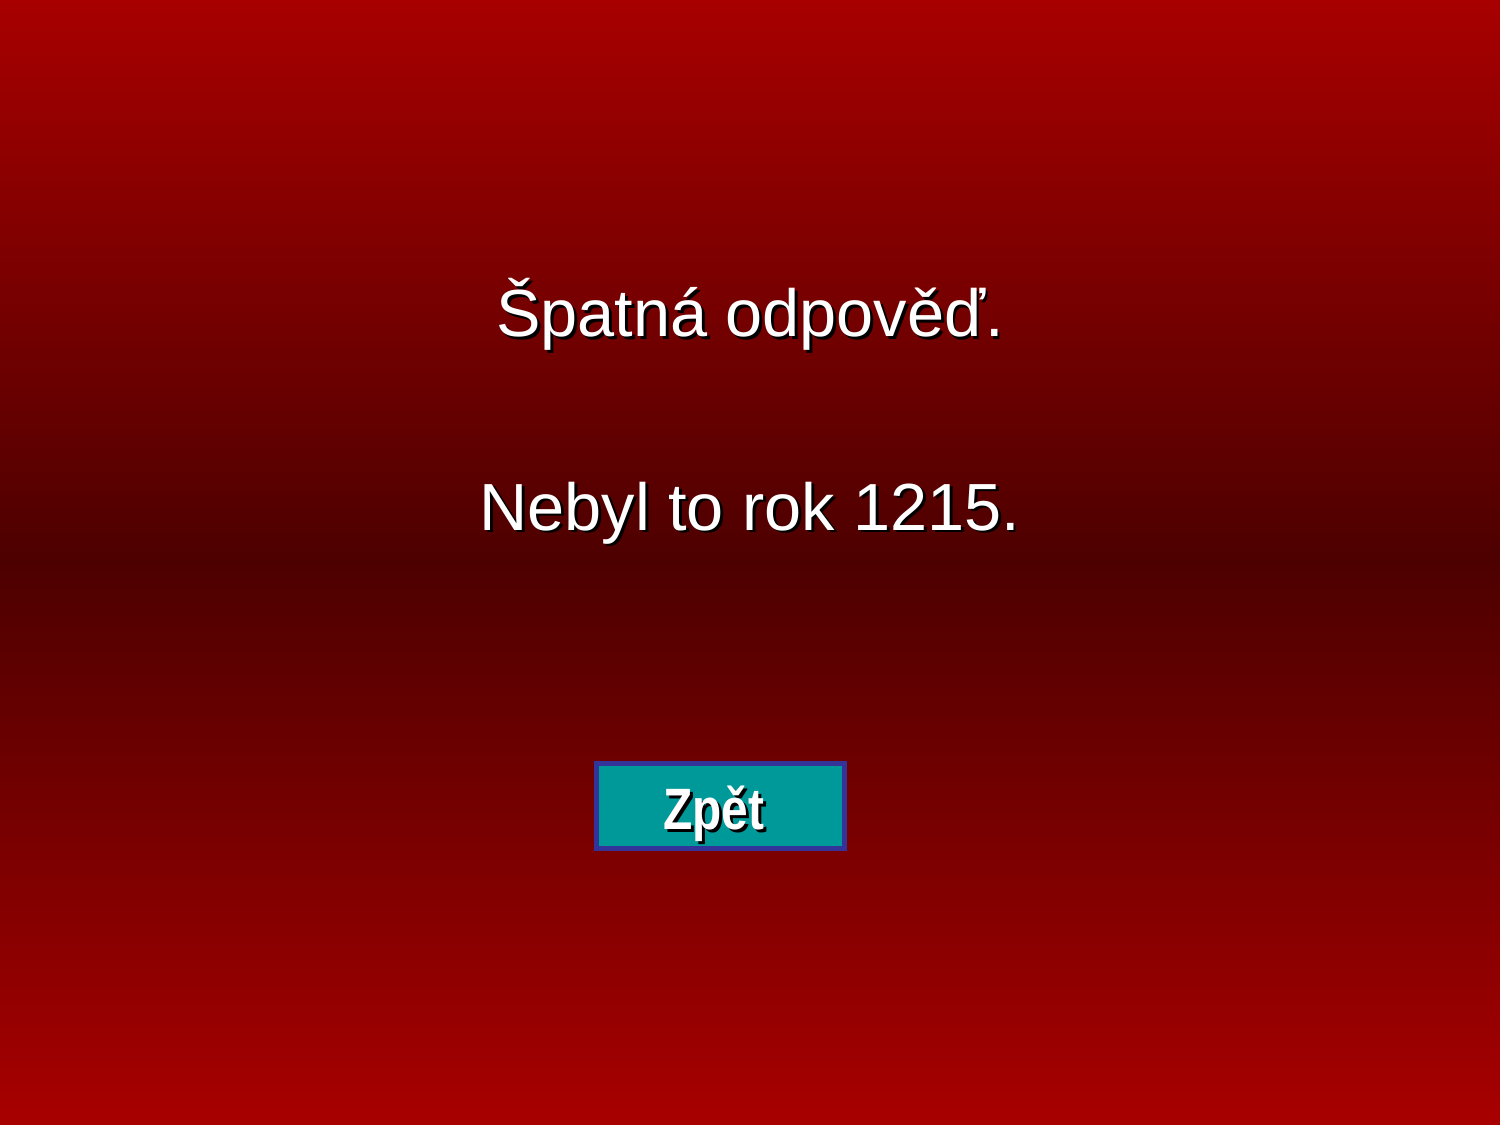

#
Špatná odpověď.
Nebyl to rok 1215.
Zpět